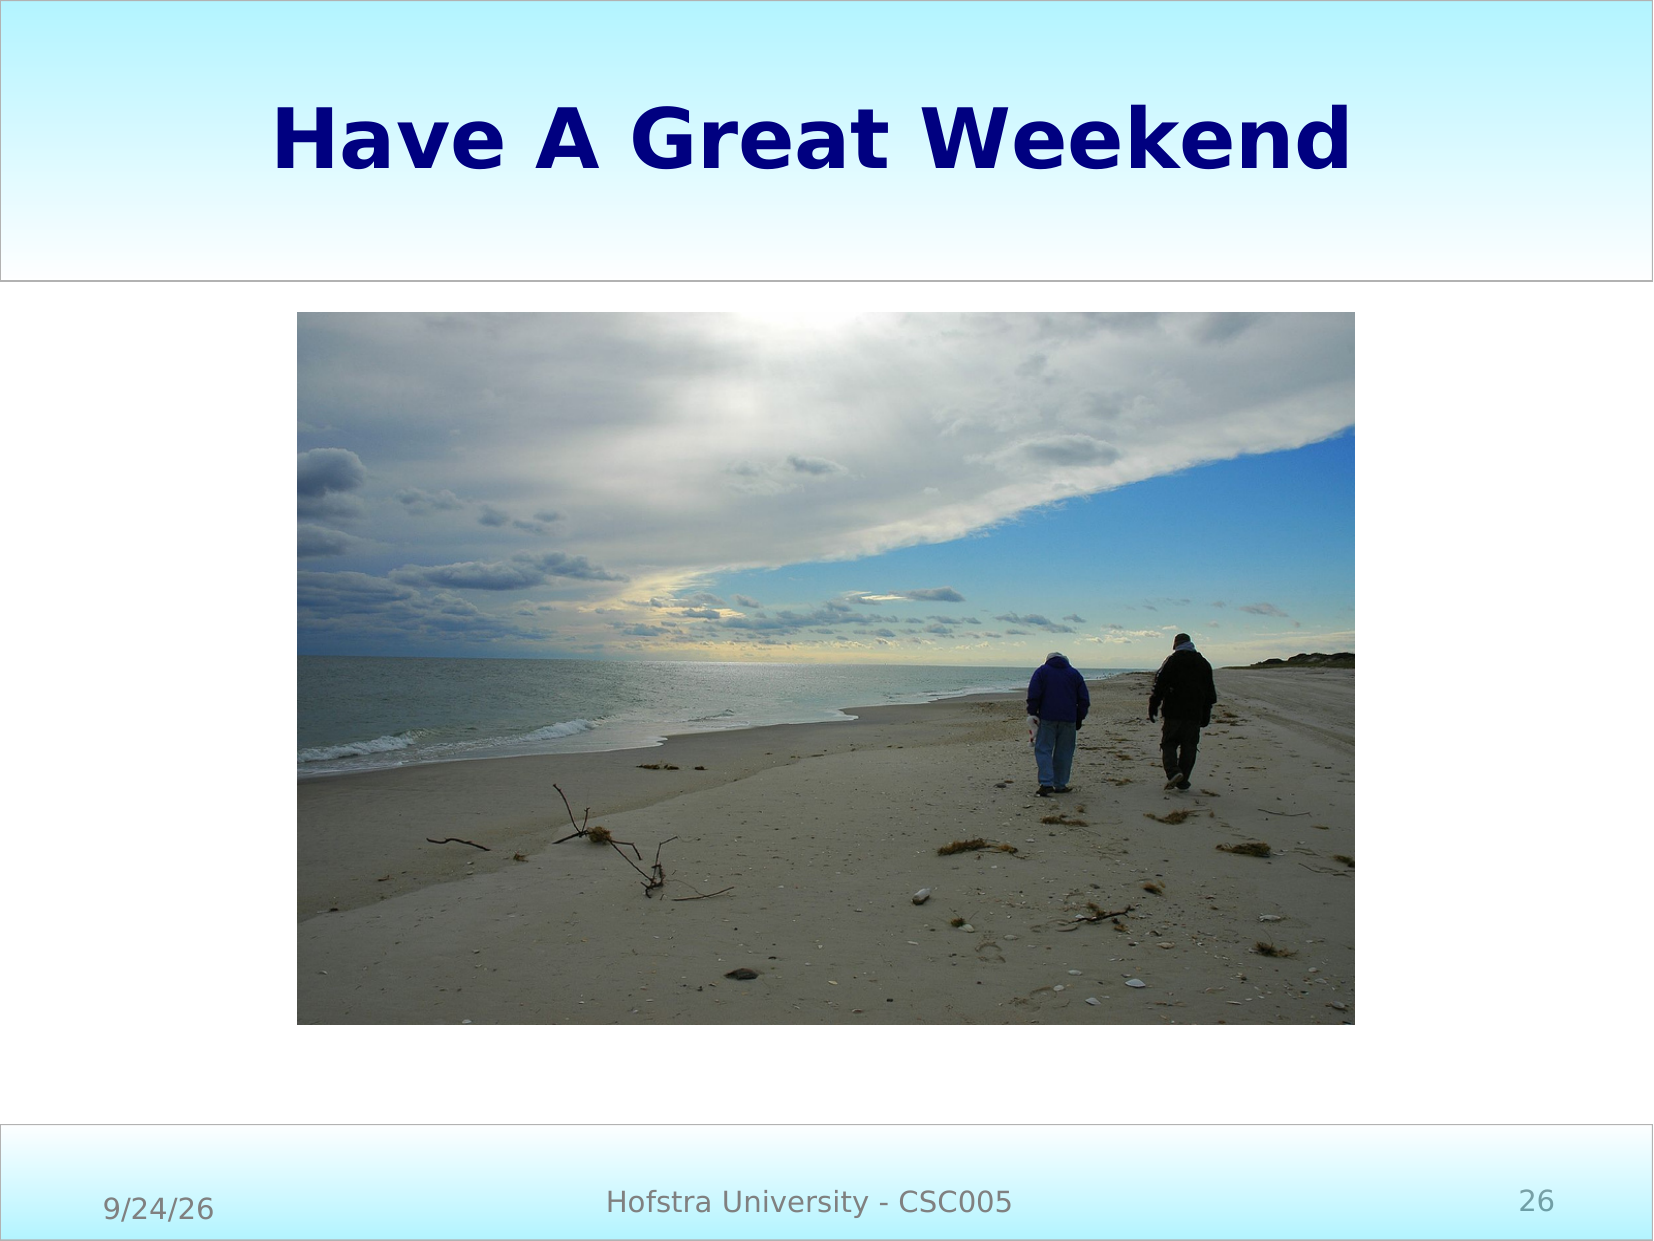

# Have A Great Weekend
26
Hofstra University - CSC005